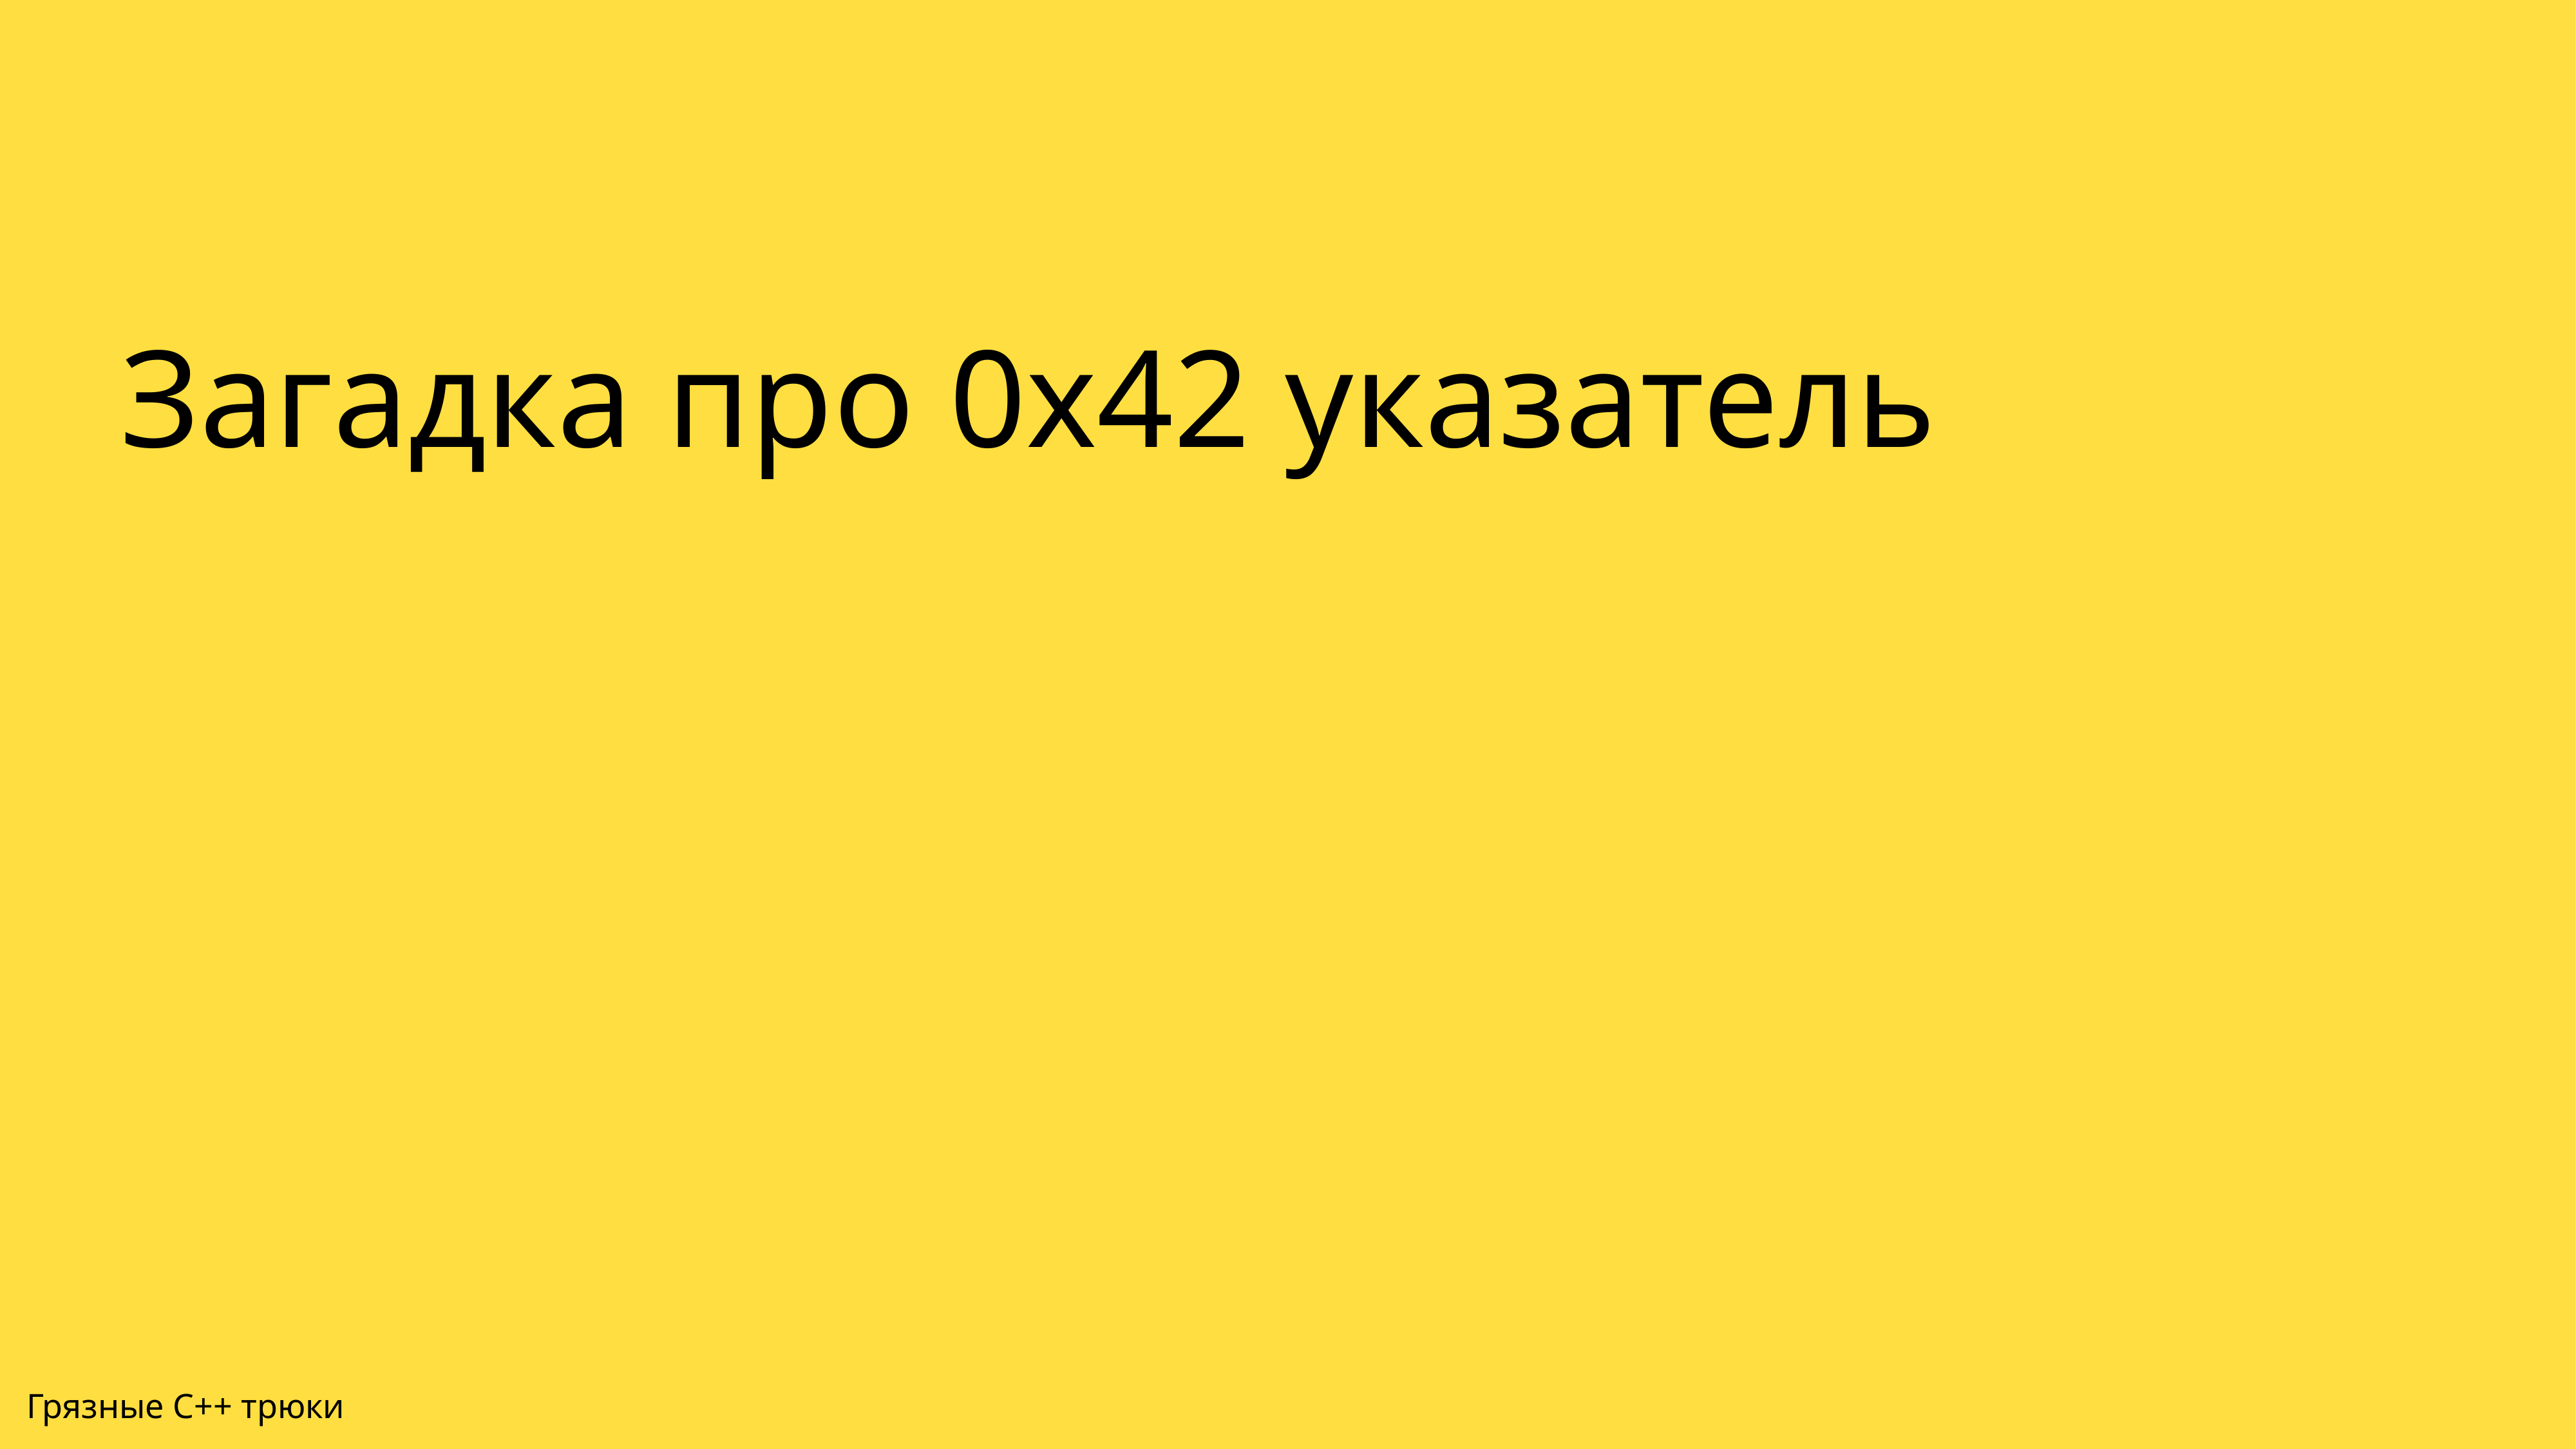

# Загадка про 0x42 указатель
Грязные C++ трюки